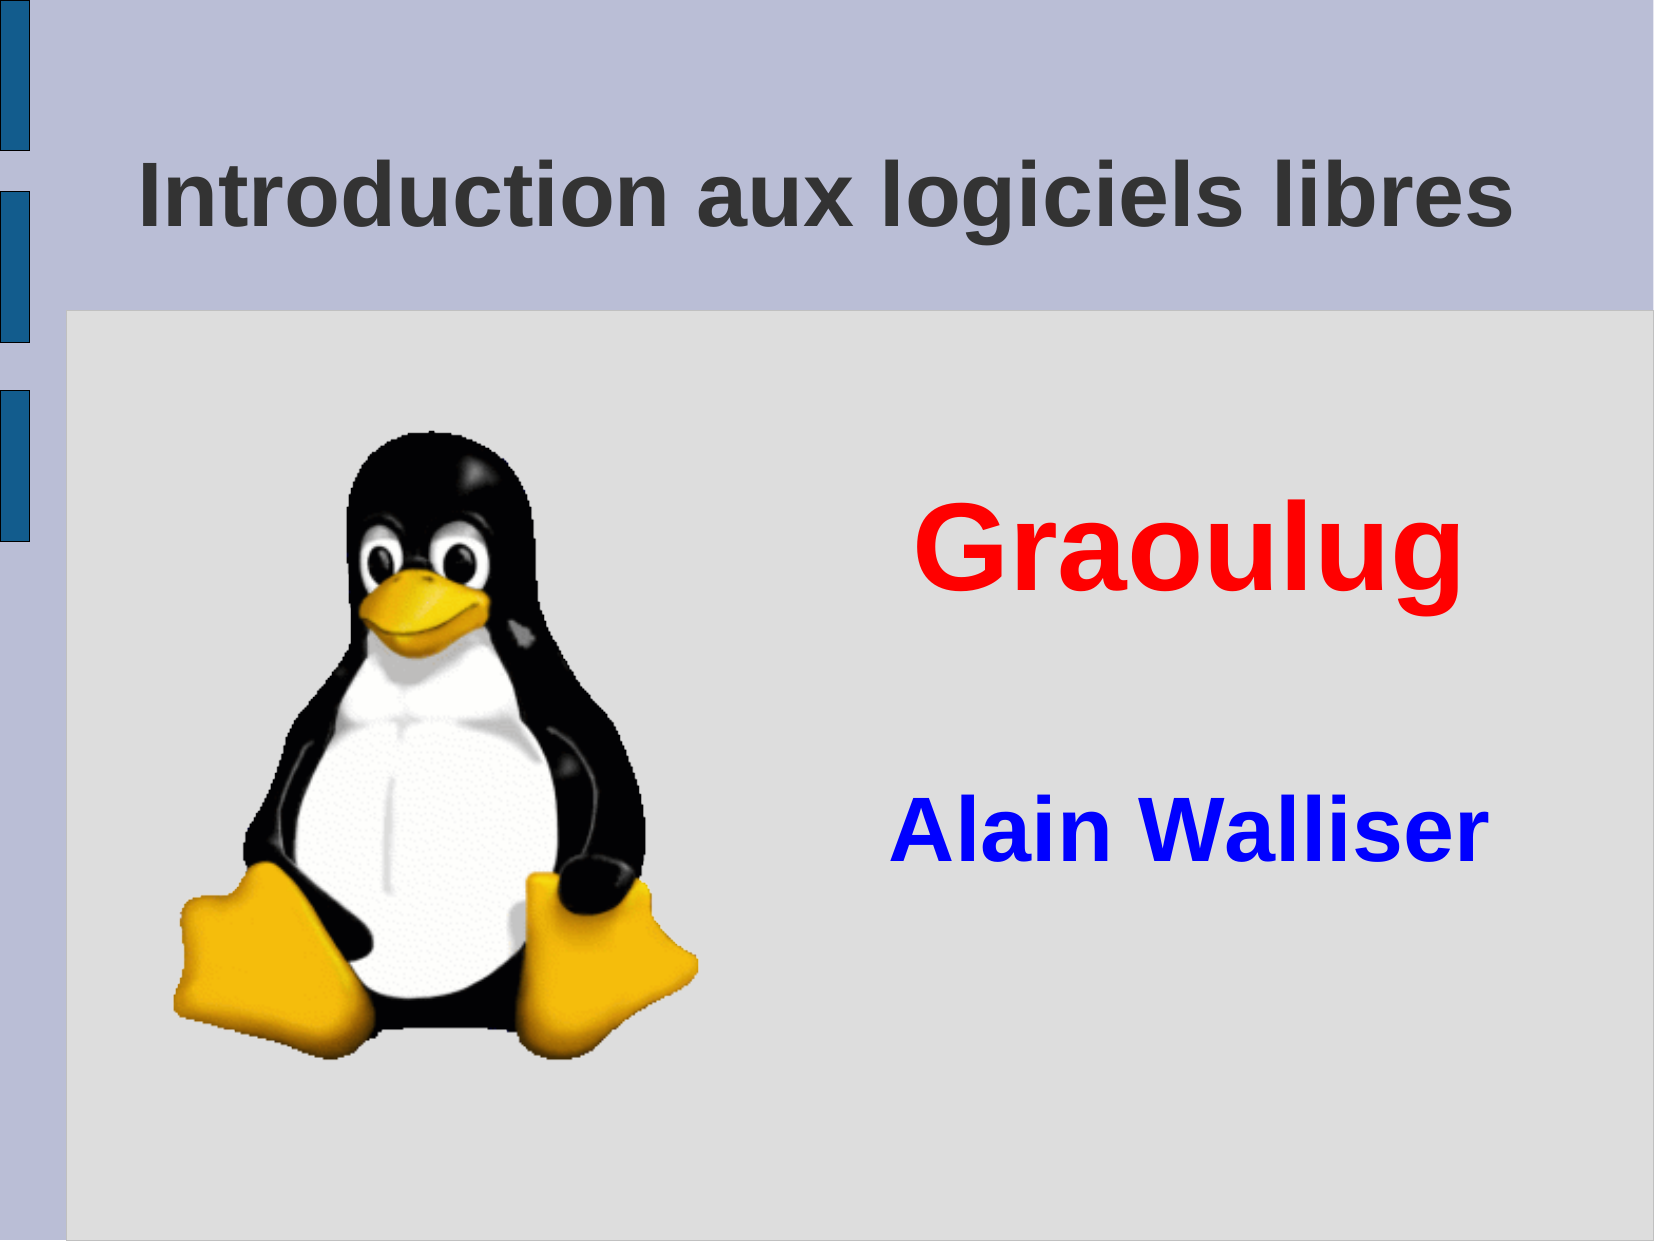

# Introduction aux logiciels libres
Graoulug
Alain Walliser